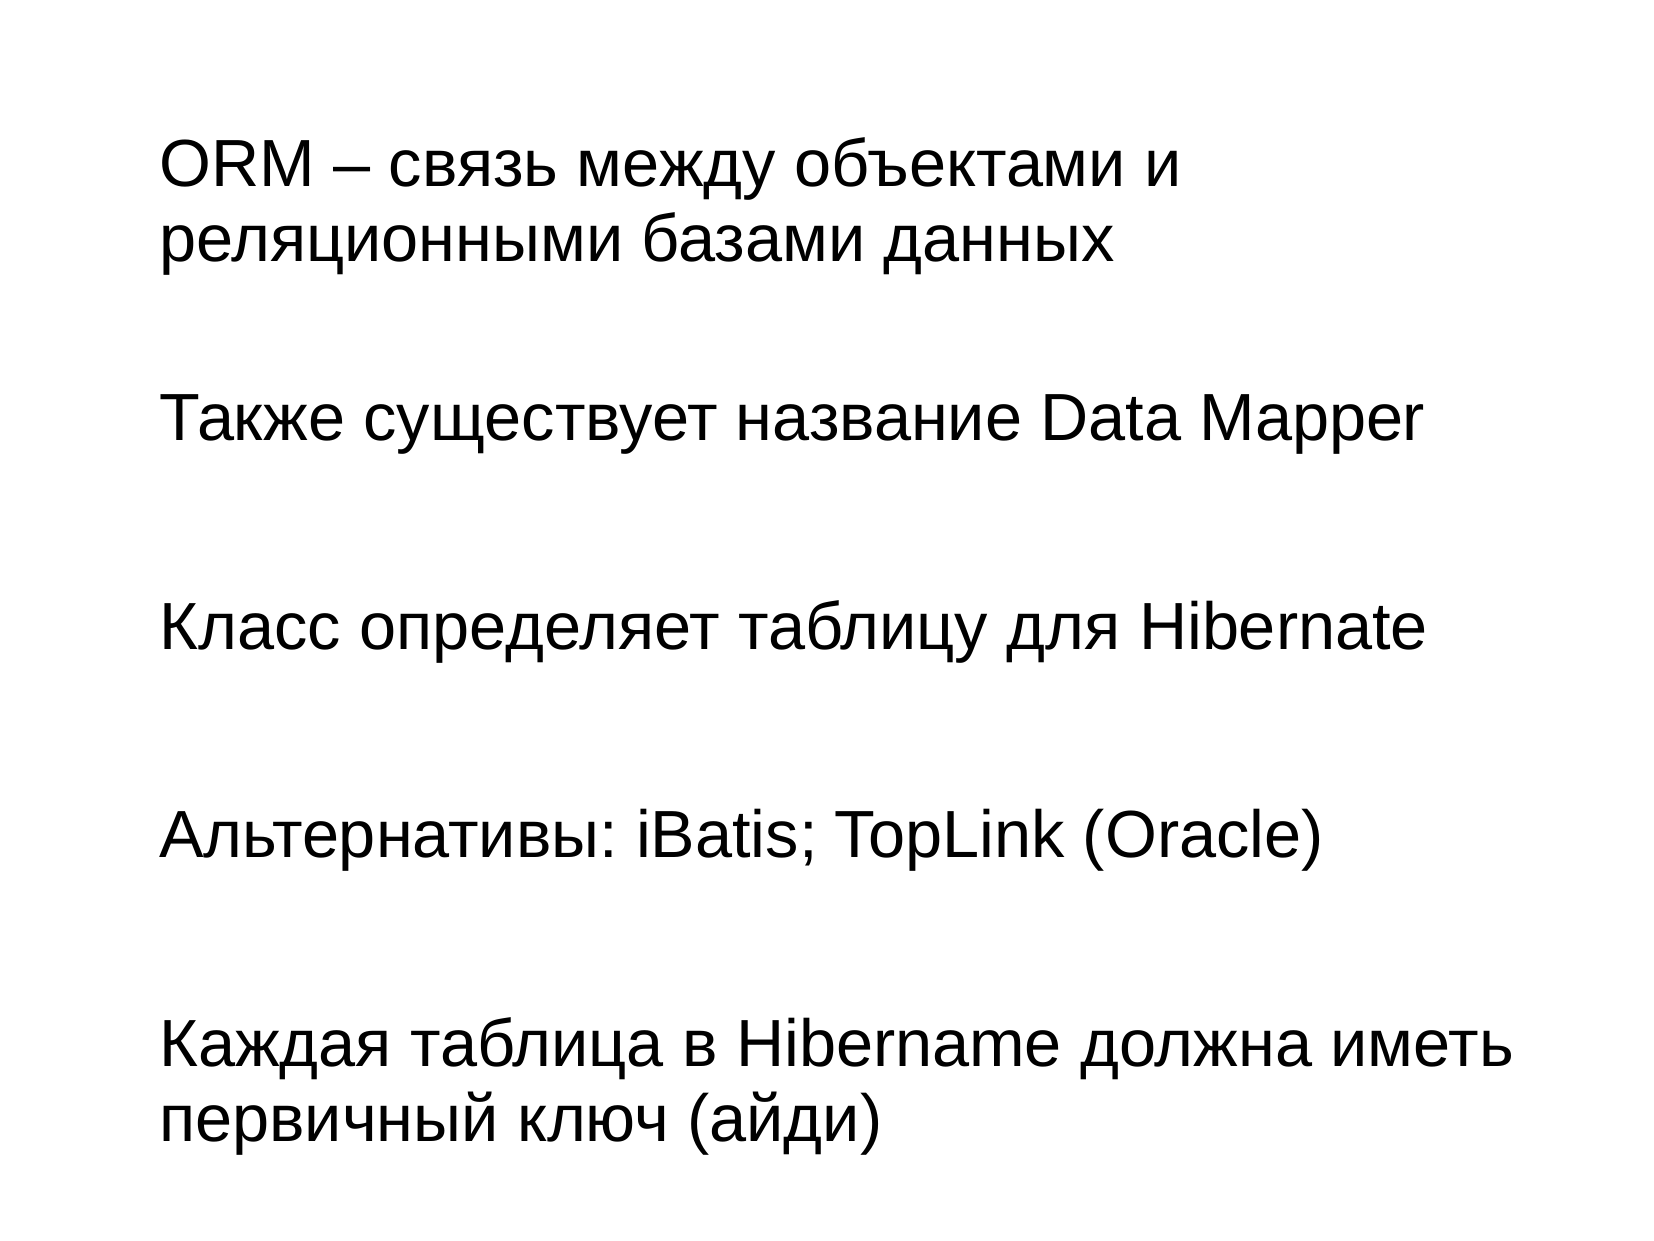

# ORM – связь между объектами и реляционными базами данных
Также существует название Data Mapper
Класс определяет таблицу для Hibernate
Альтернативы: iBatis; TopLink (Oracle)
Каждая таблица в Hibername должна иметь первичный ключ (айди)